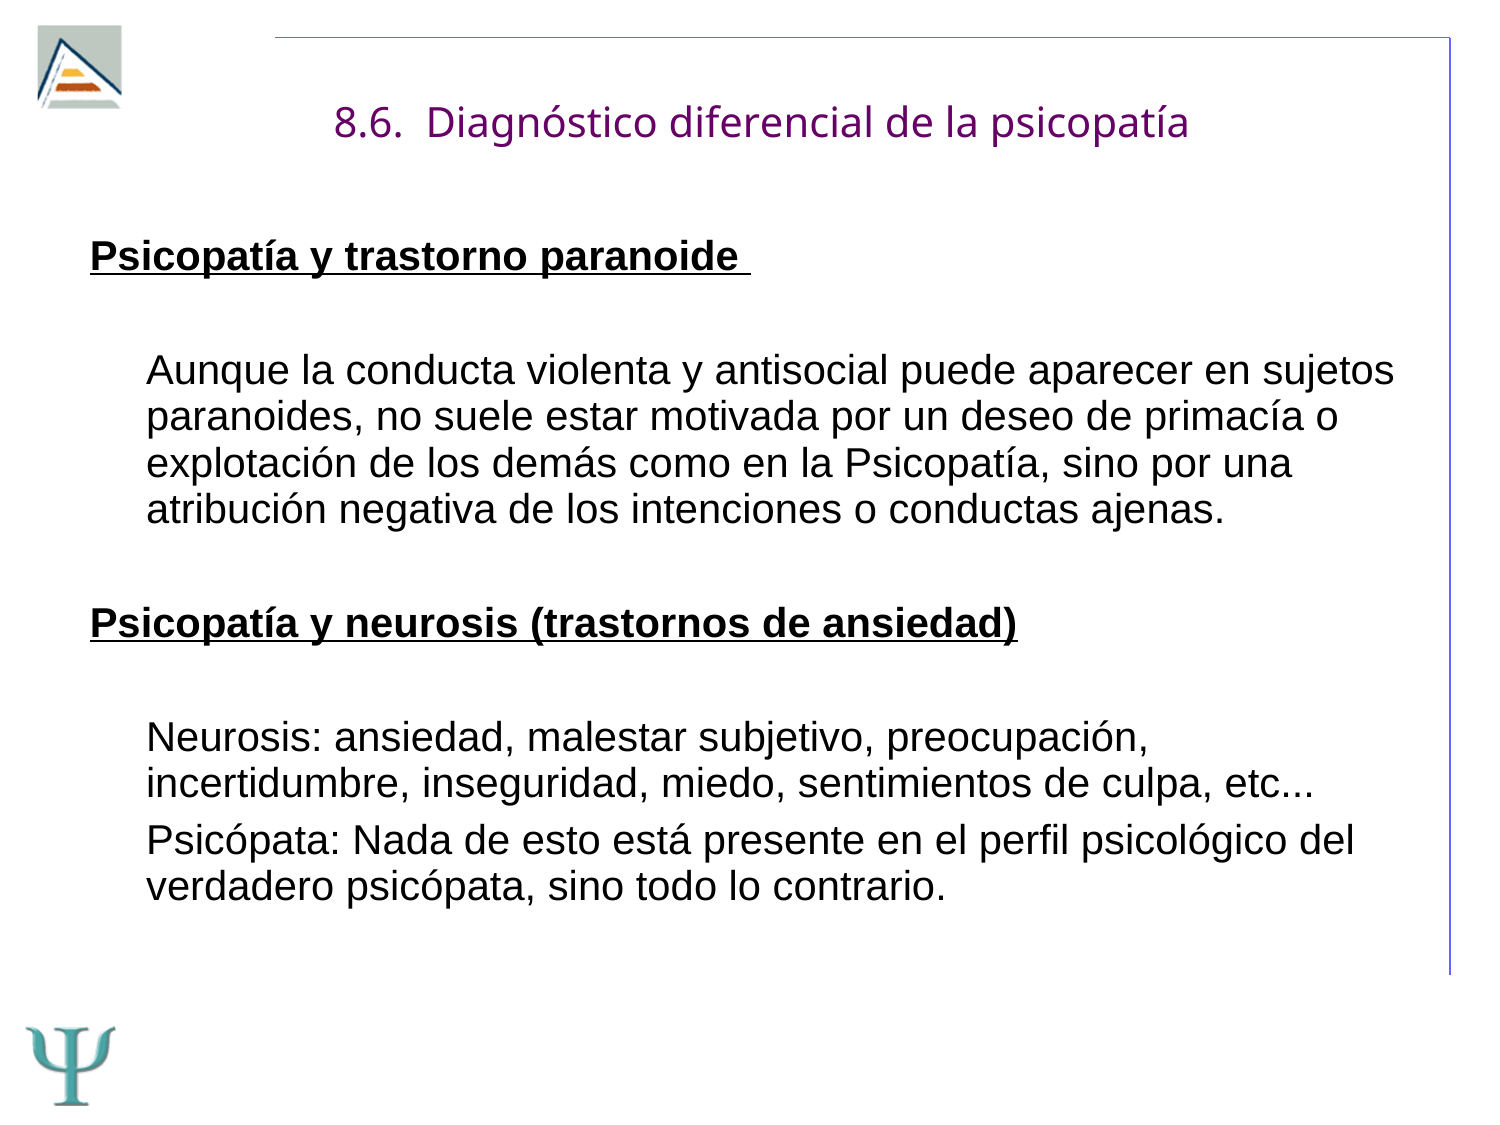

# 8.6. Diagnóstico diferencial de la psicopatía
Psicopatía y trastorno paranoide
	Aunque la conducta violenta y antisocial puede aparecer en sujetos paranoides, no suele estar motivada por un deseo de primacía o explotación de los demás como en la Psicopatía, sino por una atribución negativa de los intenciones o conductas ajenas.
Psicopatía y neurosis (trastornos de ansiedad)
	Neurosis: ansiedad, malestar subjetivo, preocupación, incertidumbre, inseguridad, miedo, sentimientos de culpa, etc...
	Psicópata: Nada de esto está presente en el perfil psicológico del verdadero psicópata, sino todo lo contrario.